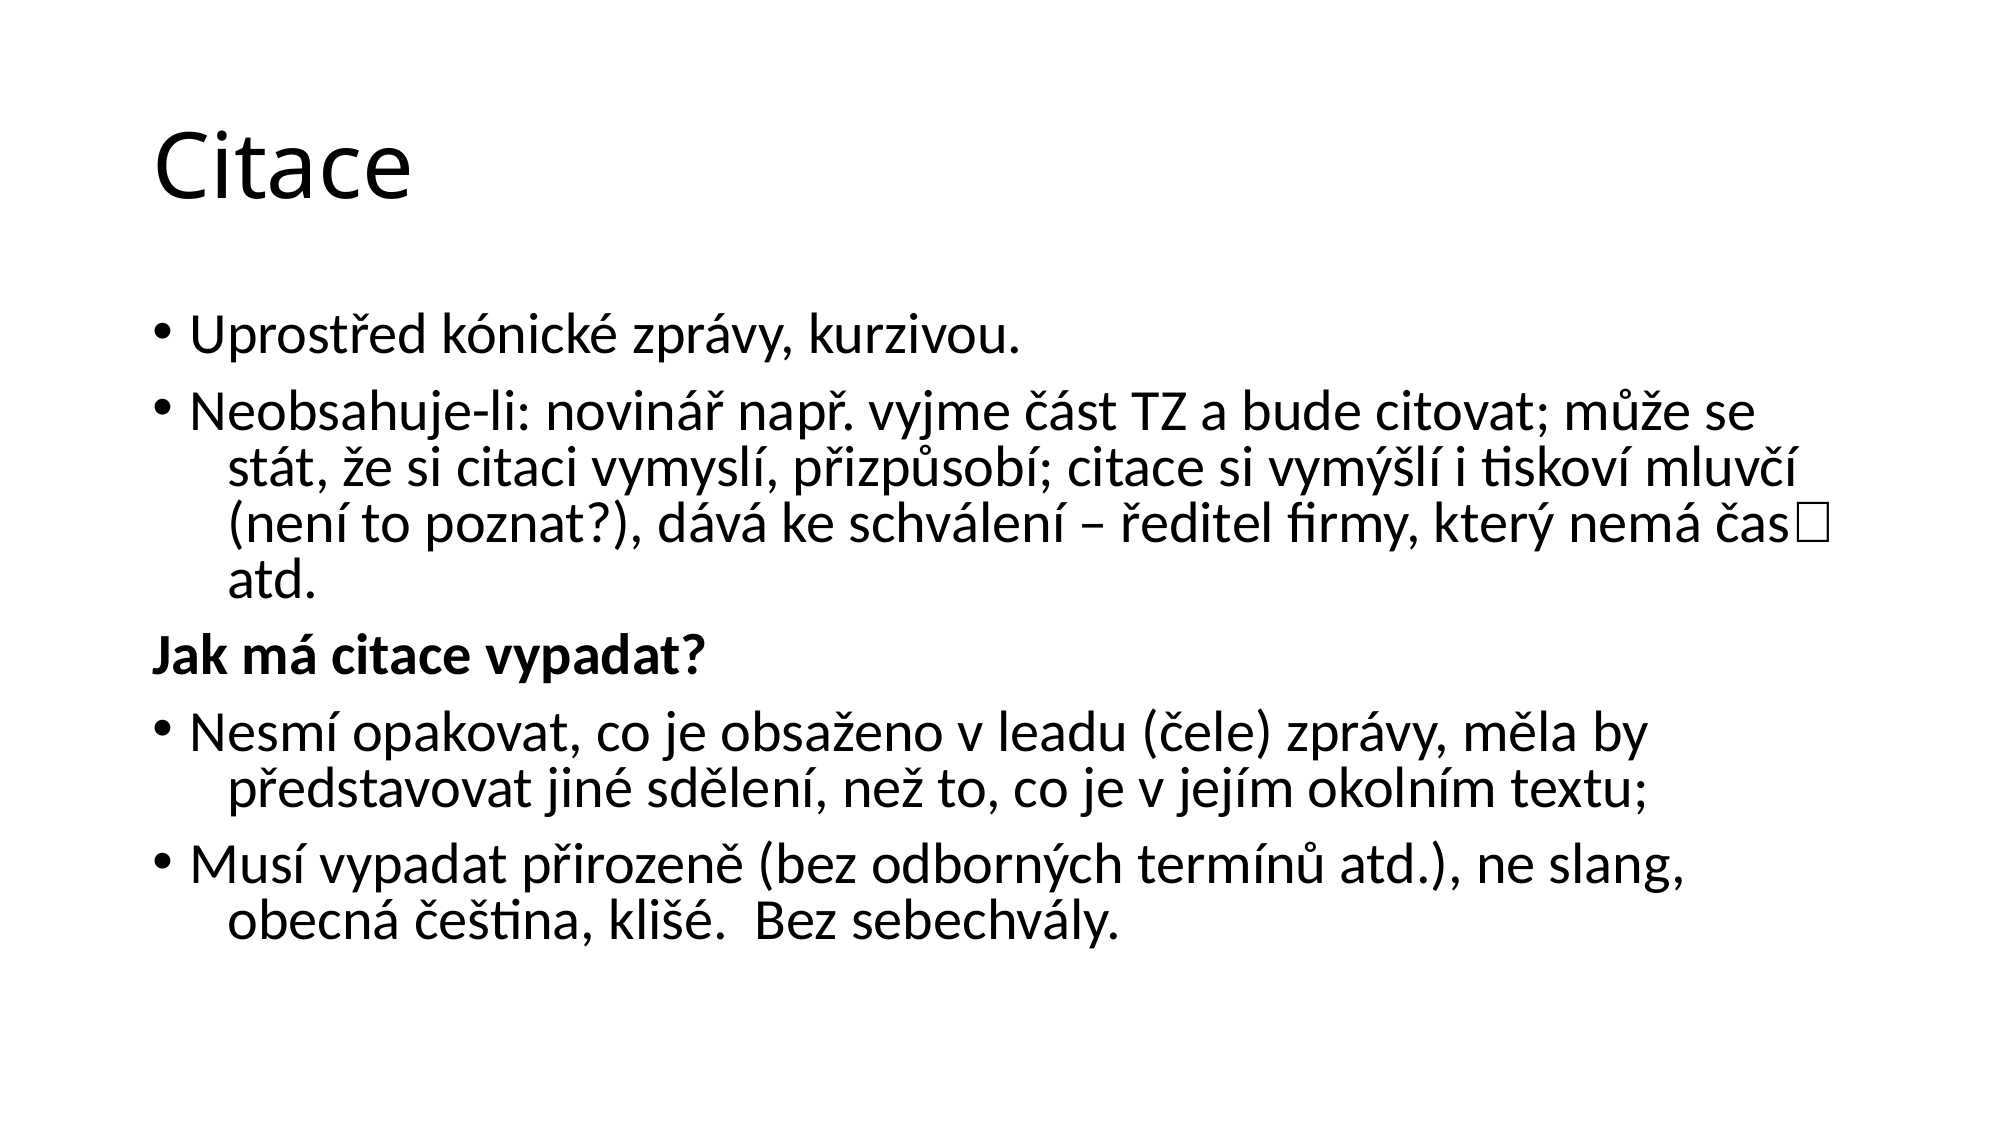

# Citace
Uprostřed kónické zprávy, kurzivou.
Neobsahuje-li: novinář např. vyjme část TZ a bude citovat; může se stát, že si citaci vymyslí, přizpůsobí; citace si vymýšlí i tiskoví mluvčí (není to poznat?), dává ke schválení – ředitel firmy, který nemá čas atd.
Jak má citace vypadat?
Nesmí opakovat, co je obsaženo v leadu (čele) zprávy, měla by představovat jiné sdělení, než to, co je v jejím okolním textu;
Musí vypadat přirozeně (bez odborných termínů atd.), ne slang, obecná čeština, klišé. Bez sebechvály.